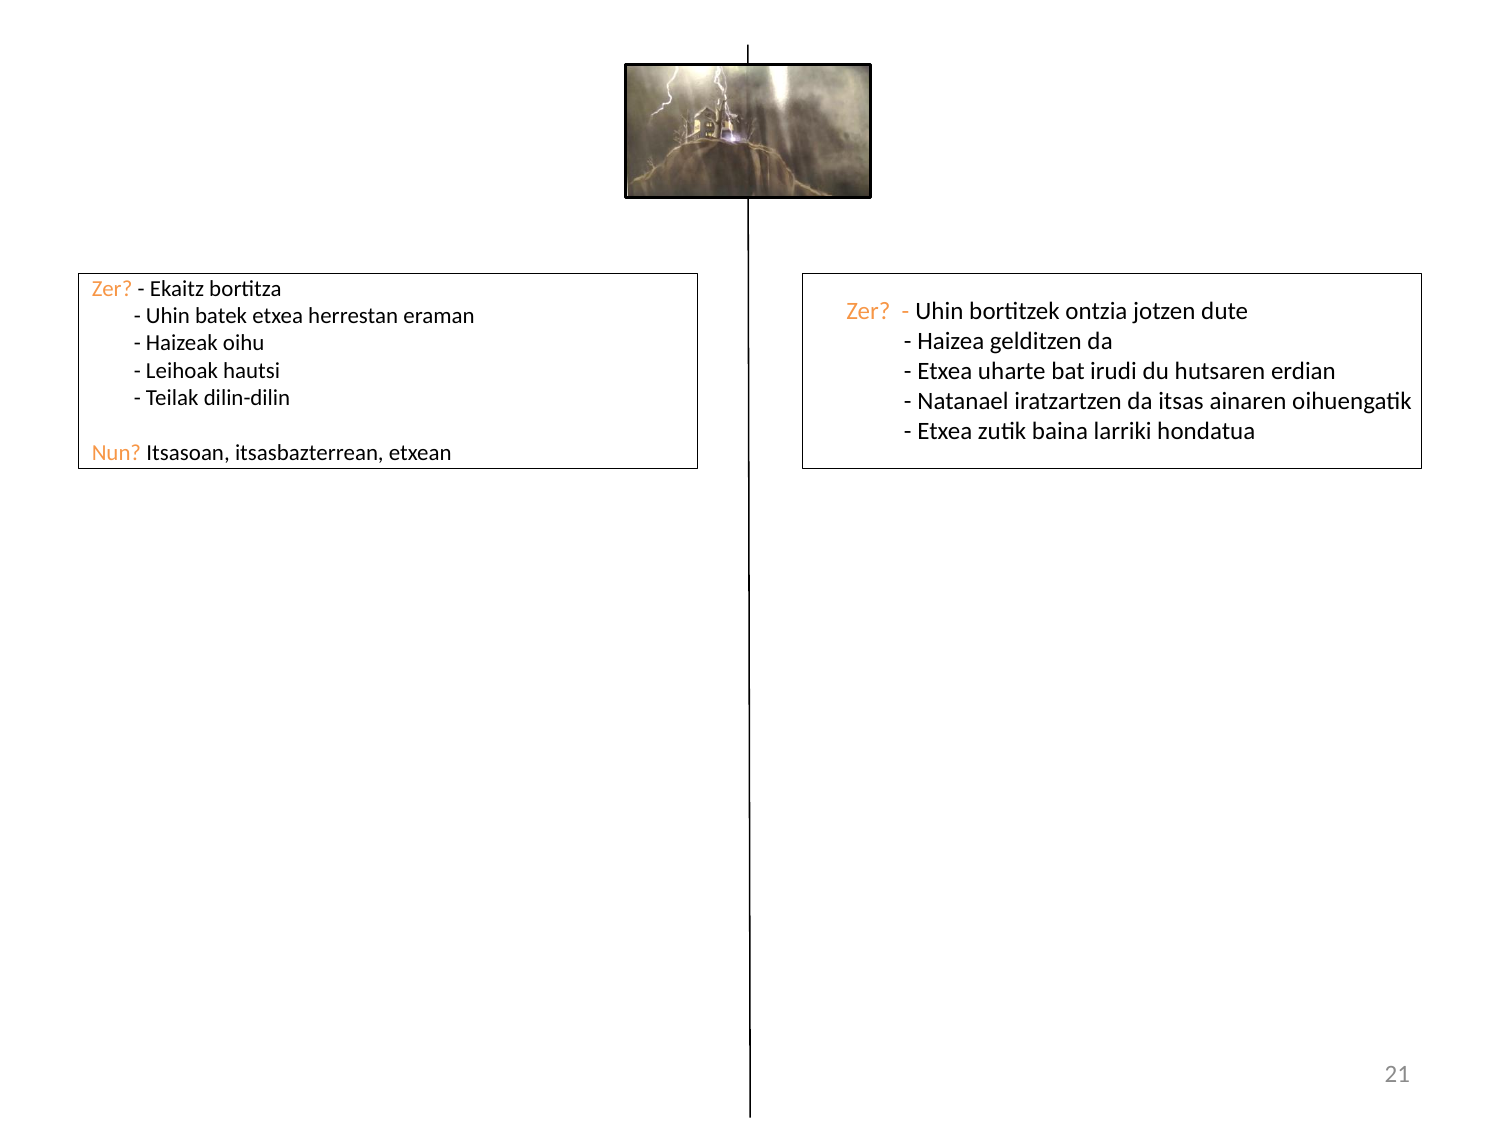

Zer? - Ekaitz bortitza
 - Uhin batek etxea herrestan eraman
 - Haizeak oihu
 - Leihoak hautsi
 - Teilak dilin-dilin
Nun? Itsasoan, itsasbazterrean, etxean
Zer? - Uhin bortitzek ontzia jotzen dute
 - Haizea gelditzen da
 - Etxea uharte bat irudi du hutsaren erdian
 - Natanael iratzartzen da itsas ainaren oihuengatik
 - Etxea zutik baina larriki hondatua